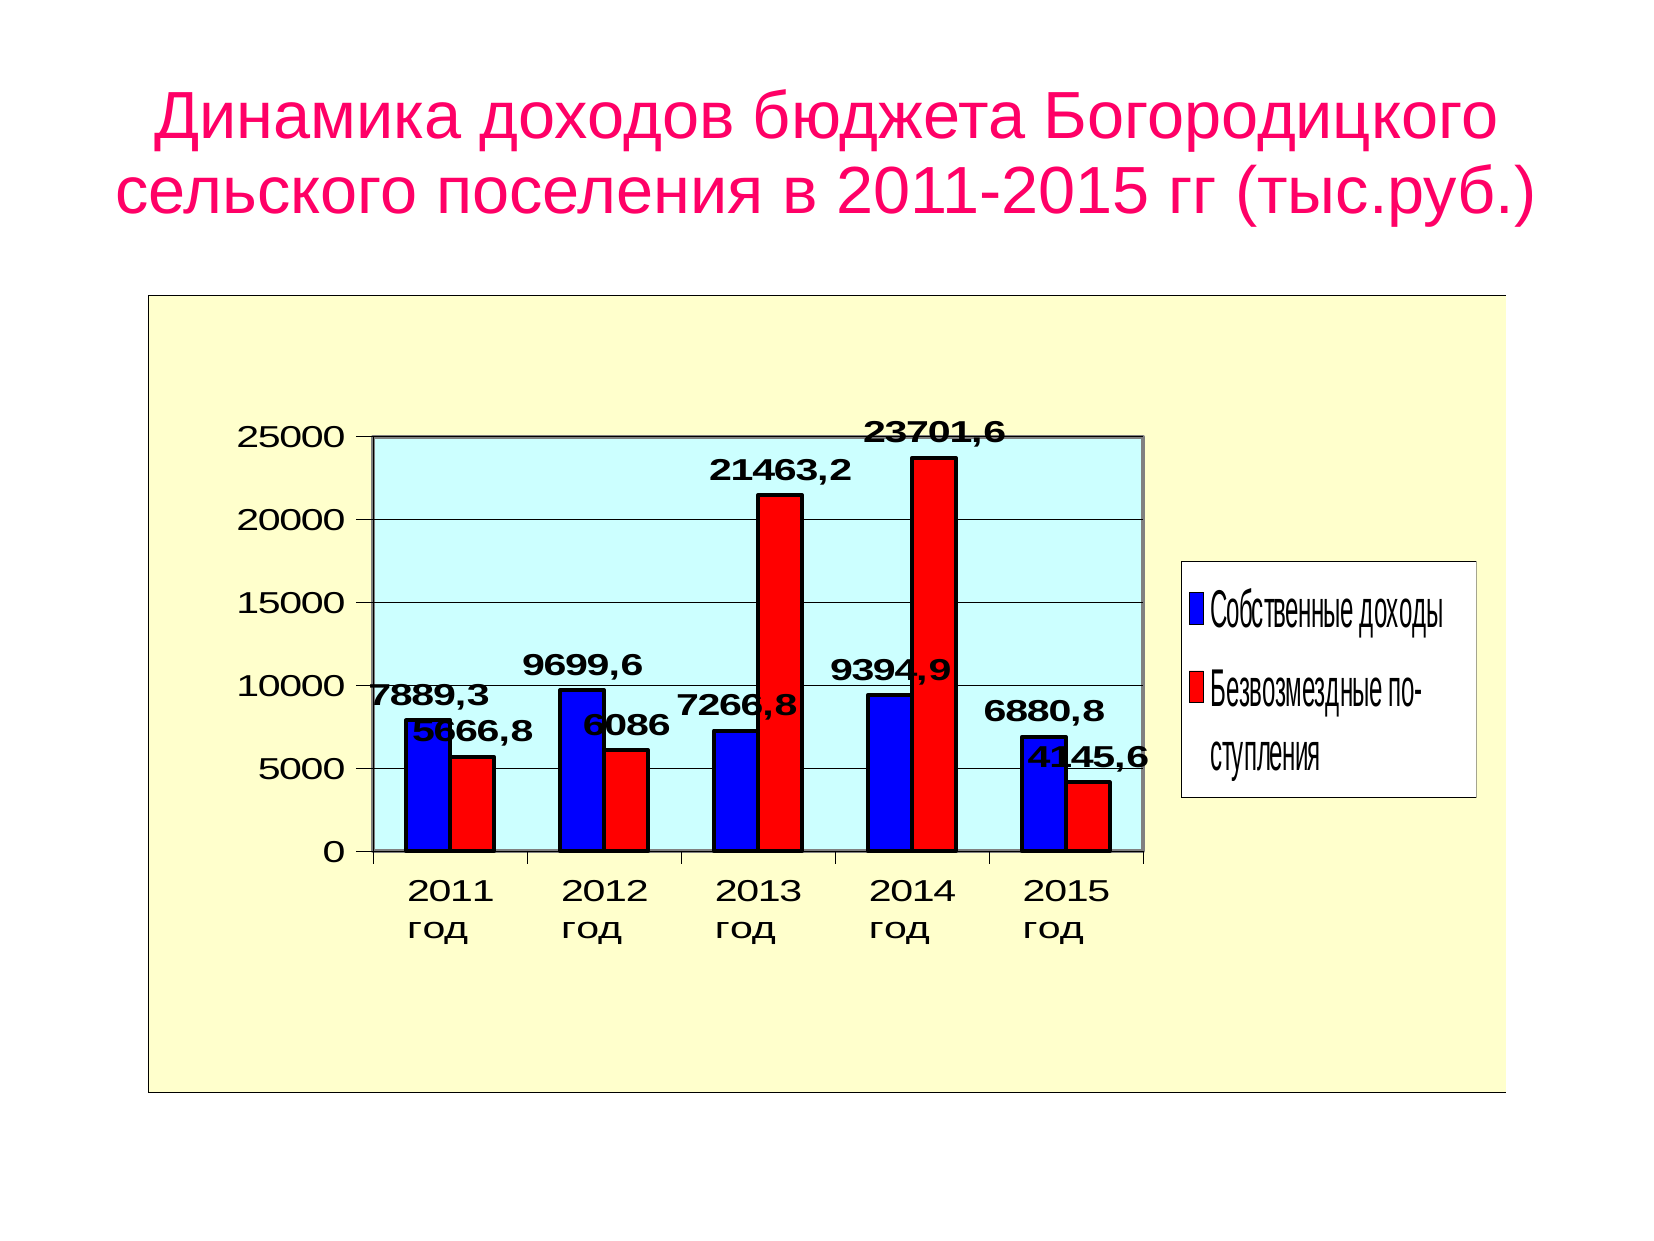

# Динамика доходов бюджета Богородицкого сельского поселения в 2011-2015 гг (тыс.руб.)